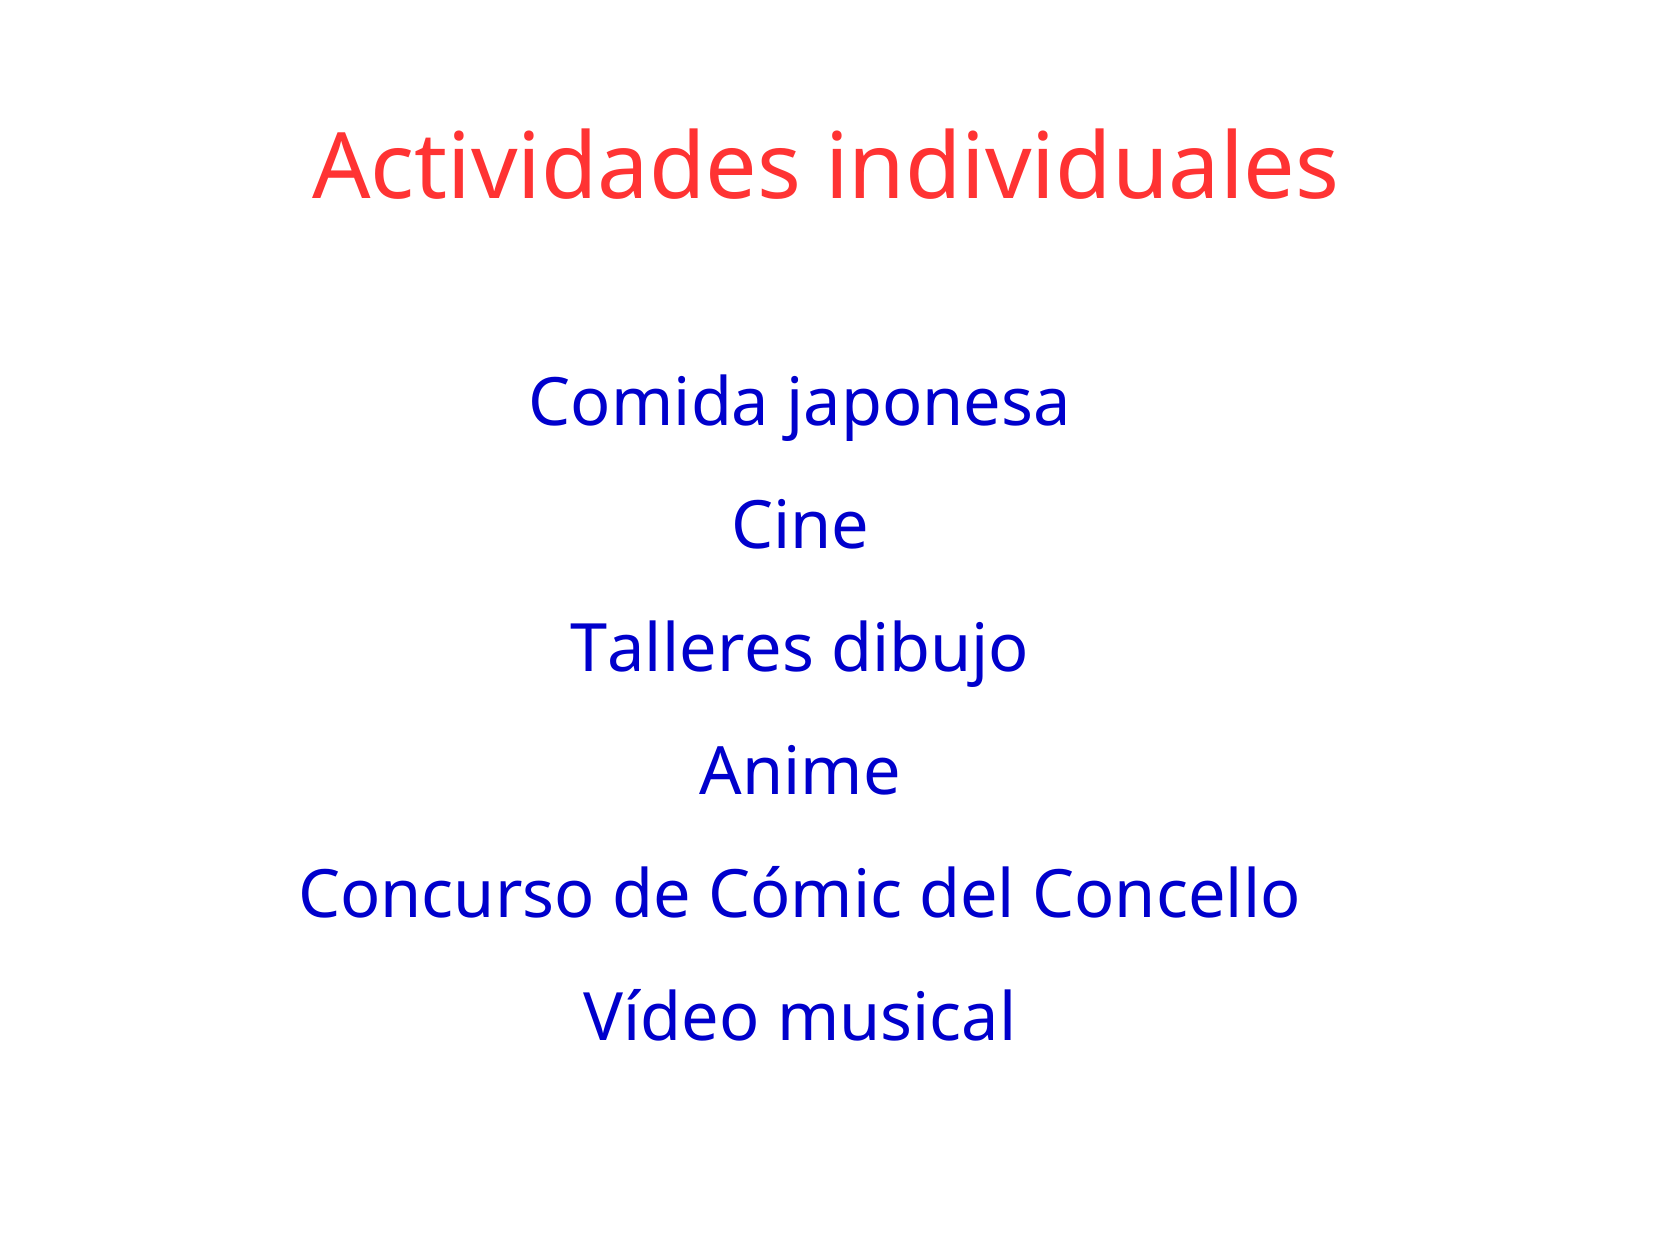

# Actividades individuales
Comida japonesa
Cine
Talleres dibujo
Anime
Concurso de Cómic del Concello
Vídeo musical